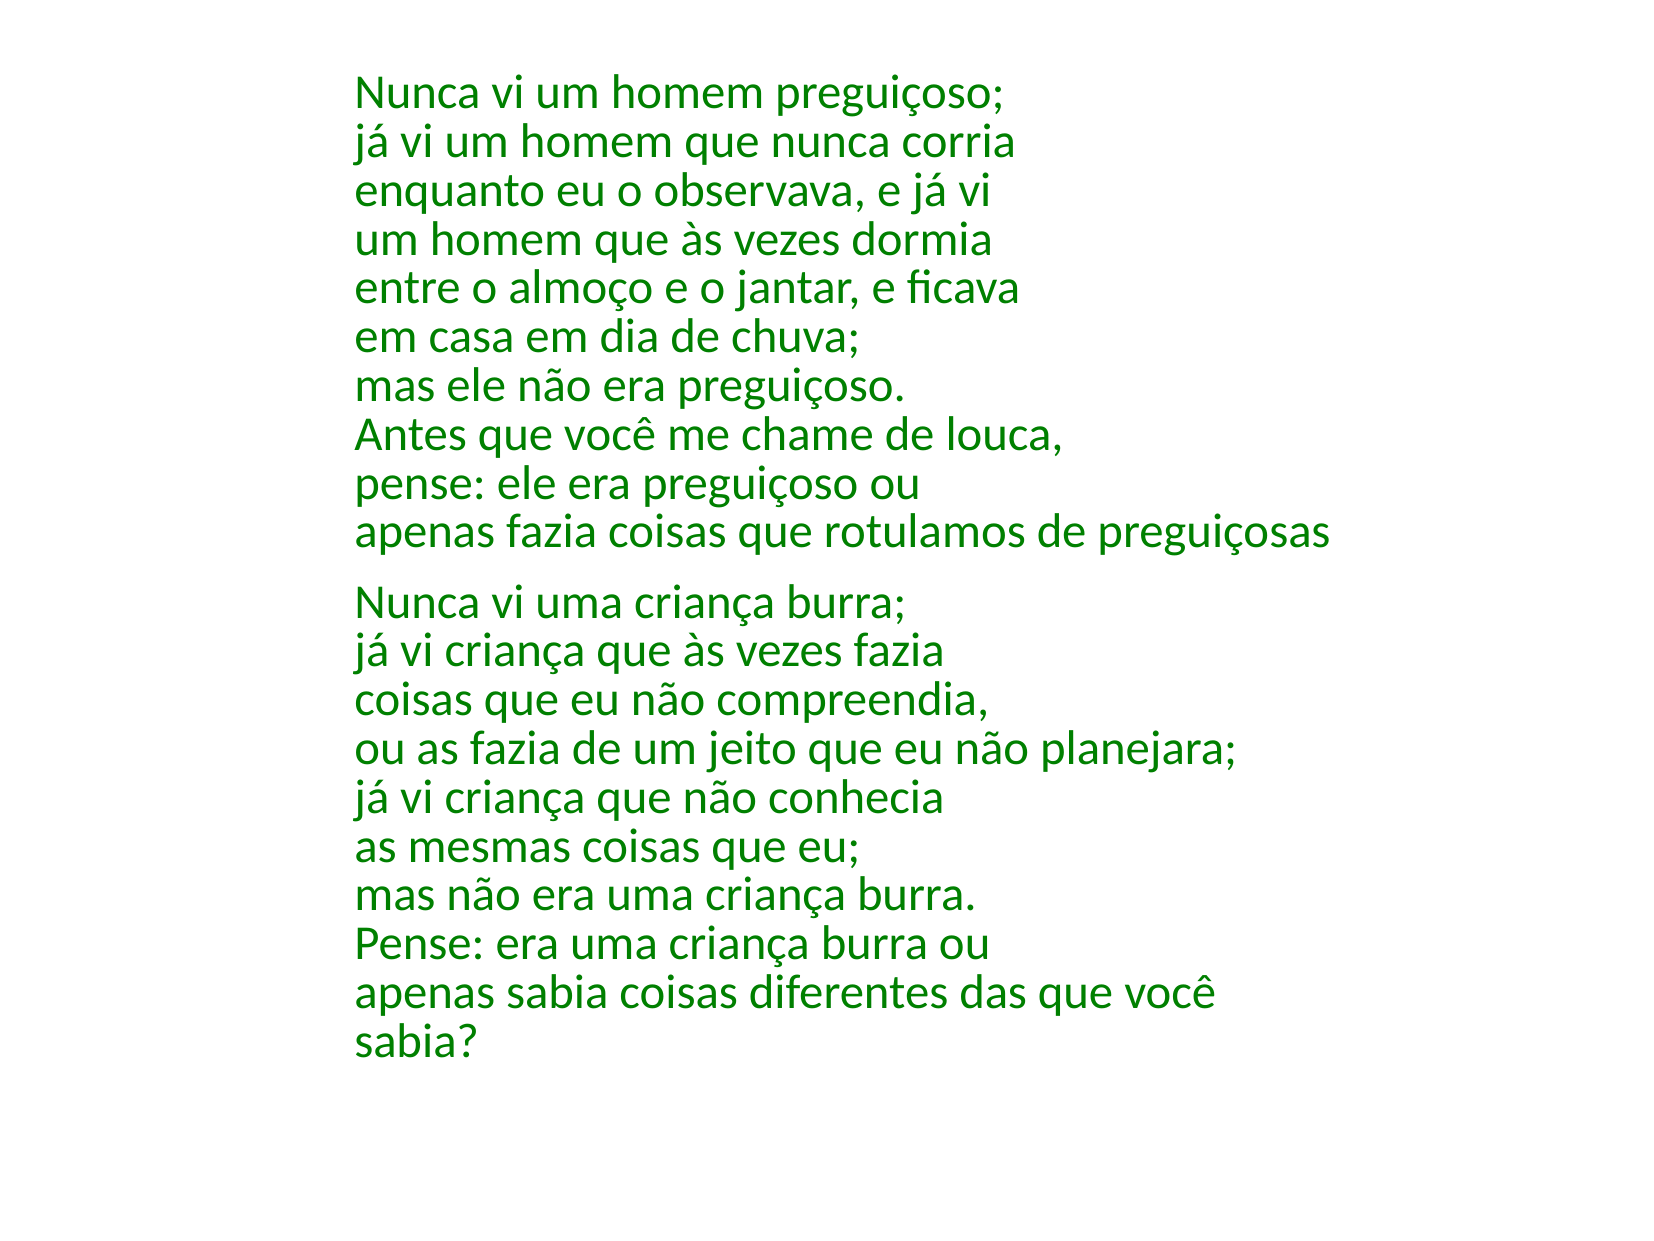

# Nunca vi um homem preguiçoso; já vi um homem que nunca corria enquanto eu o observava, e já vi um homem que às vezes dormia entre o almoço e o jantar, e ficava em casa em dia de chuva; mas ele não era preguiçoso. Antes que você me chame de louca, pense: ele era preguiçoso ou apenas fazia coisas que rotulamos de preguiçosas
Nunca vi uma criança burra;
já vi criança que às vezes fazia
coisas que eu não compreendia,
ou as fazia de um jeito que eu não planejara;
já vi criança que não conhecia
as mesmas coisas que eu;
mas não era uma criança burra.
Pense: era uma criança burra ou
apenas sabia coisas diferentes das que você sabia?